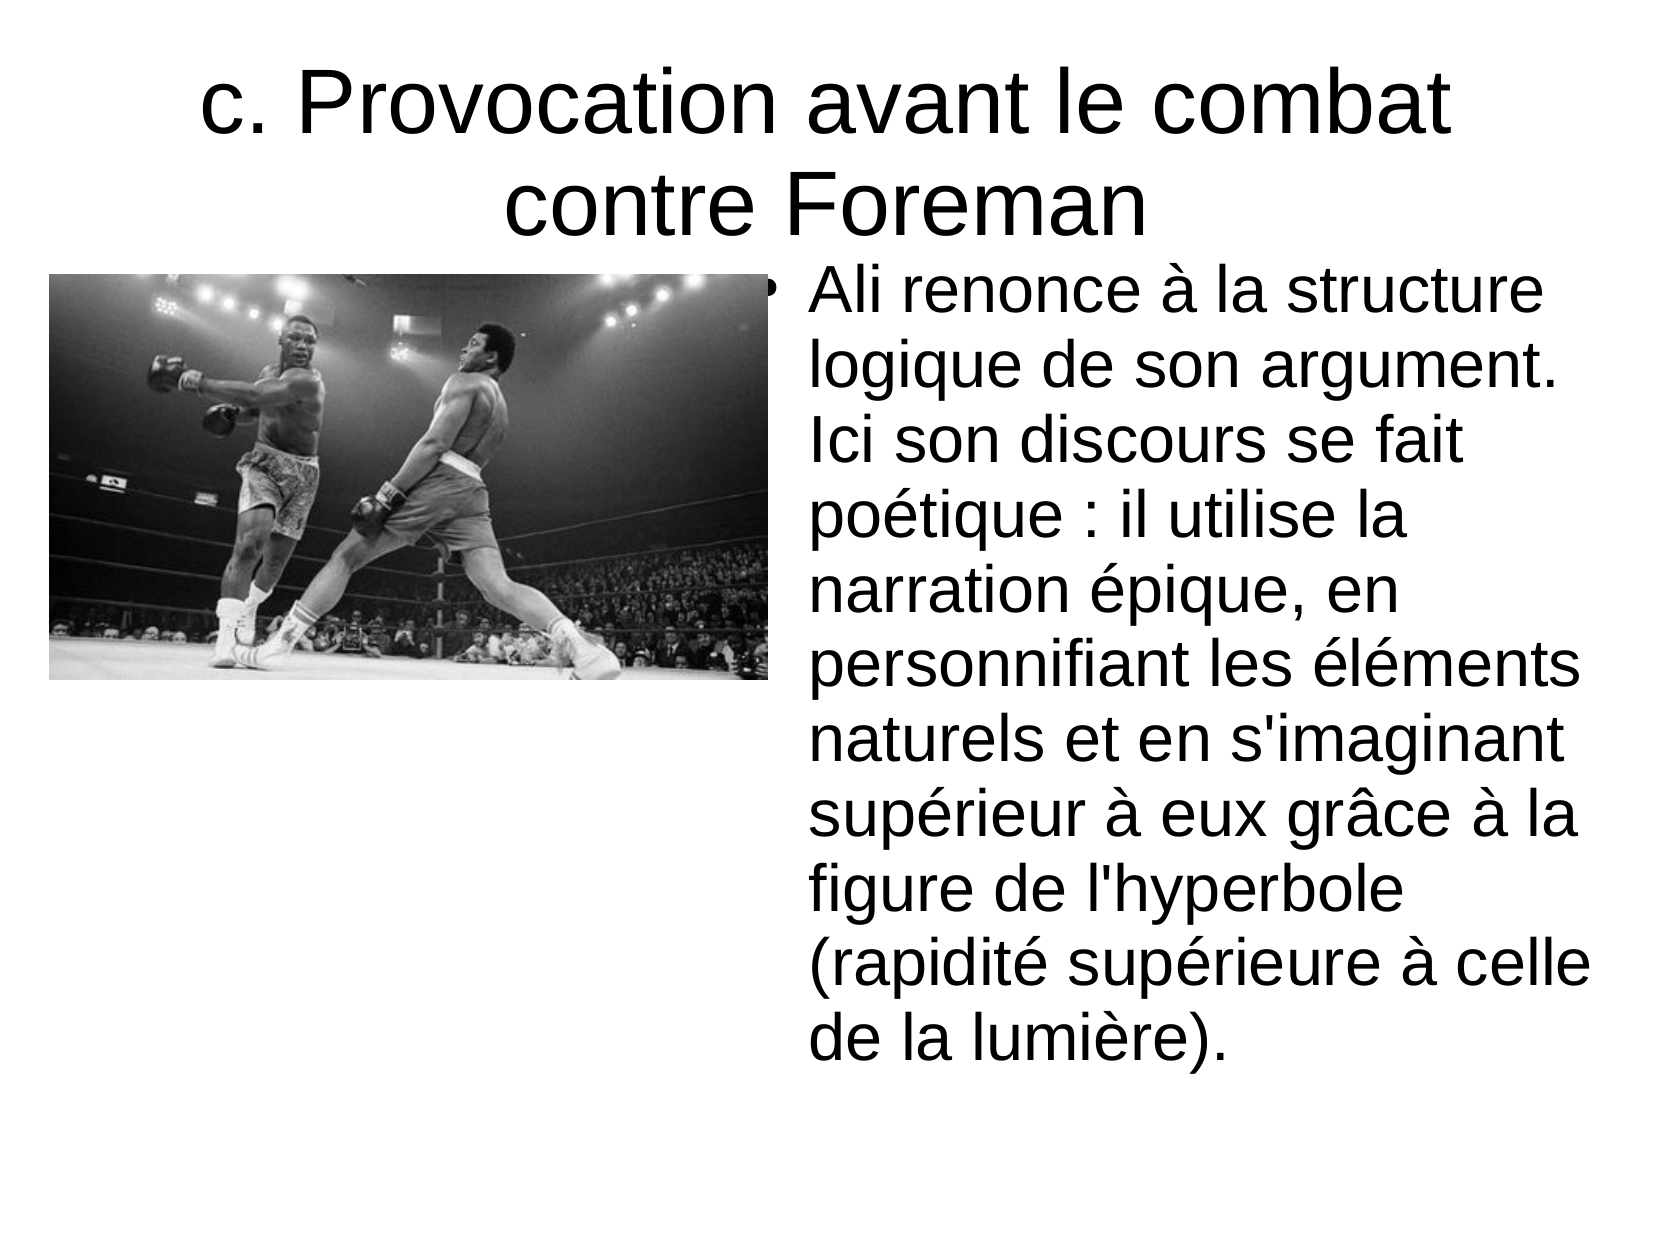

# c. Provocation avant le combat contre Foreman
Ali renonce à la structure logique de son argument. Ici son discours se fait poétique : il utilise la narration épique, en personnifiant les éléments naturels et en s'imaginant supérieur à eux grâce à la figure de l'hyperbole (rapidité supérieure à celle de la lumière).